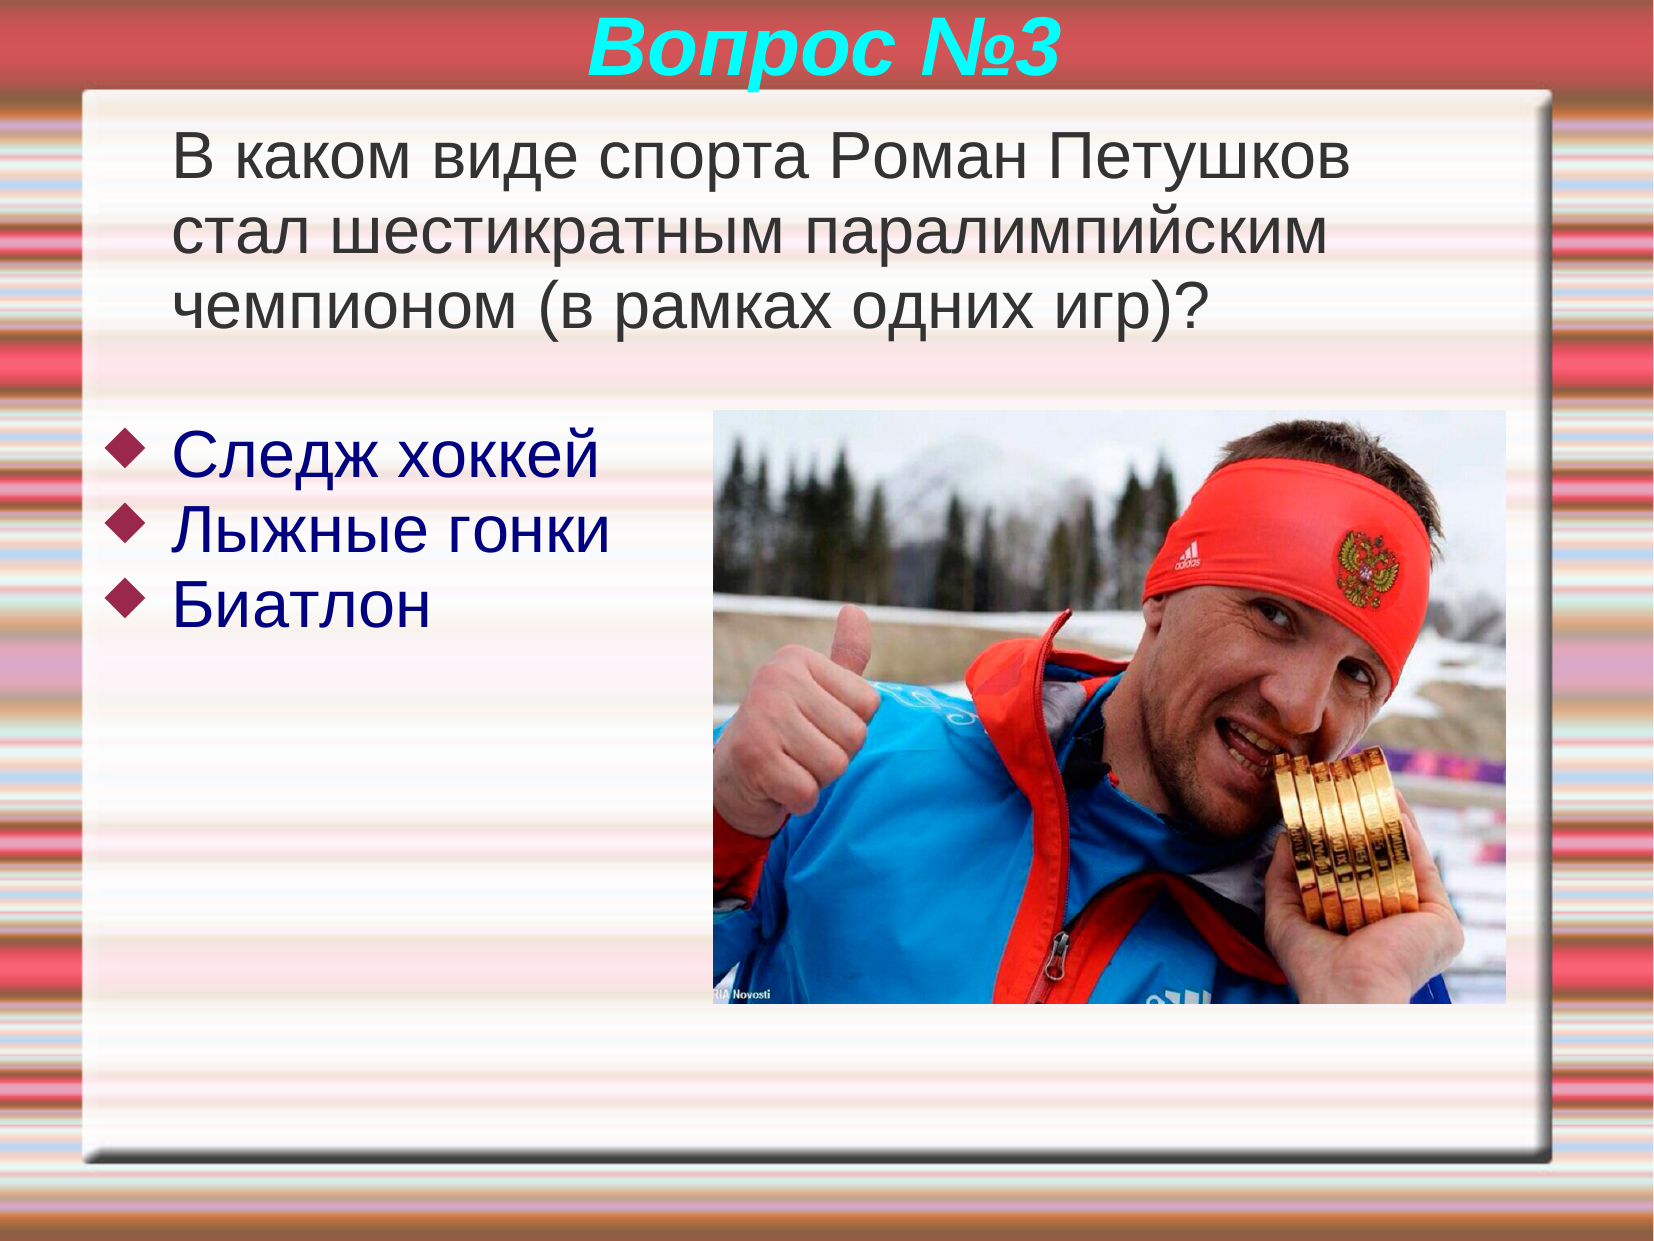

# Вопрос №3
В каком виде спорта Роман Петушков стал шестикратным паралимпийским чемпионом (в рамках одних игр)?
Следж хоккей
Лыжные гонки
Биатлон